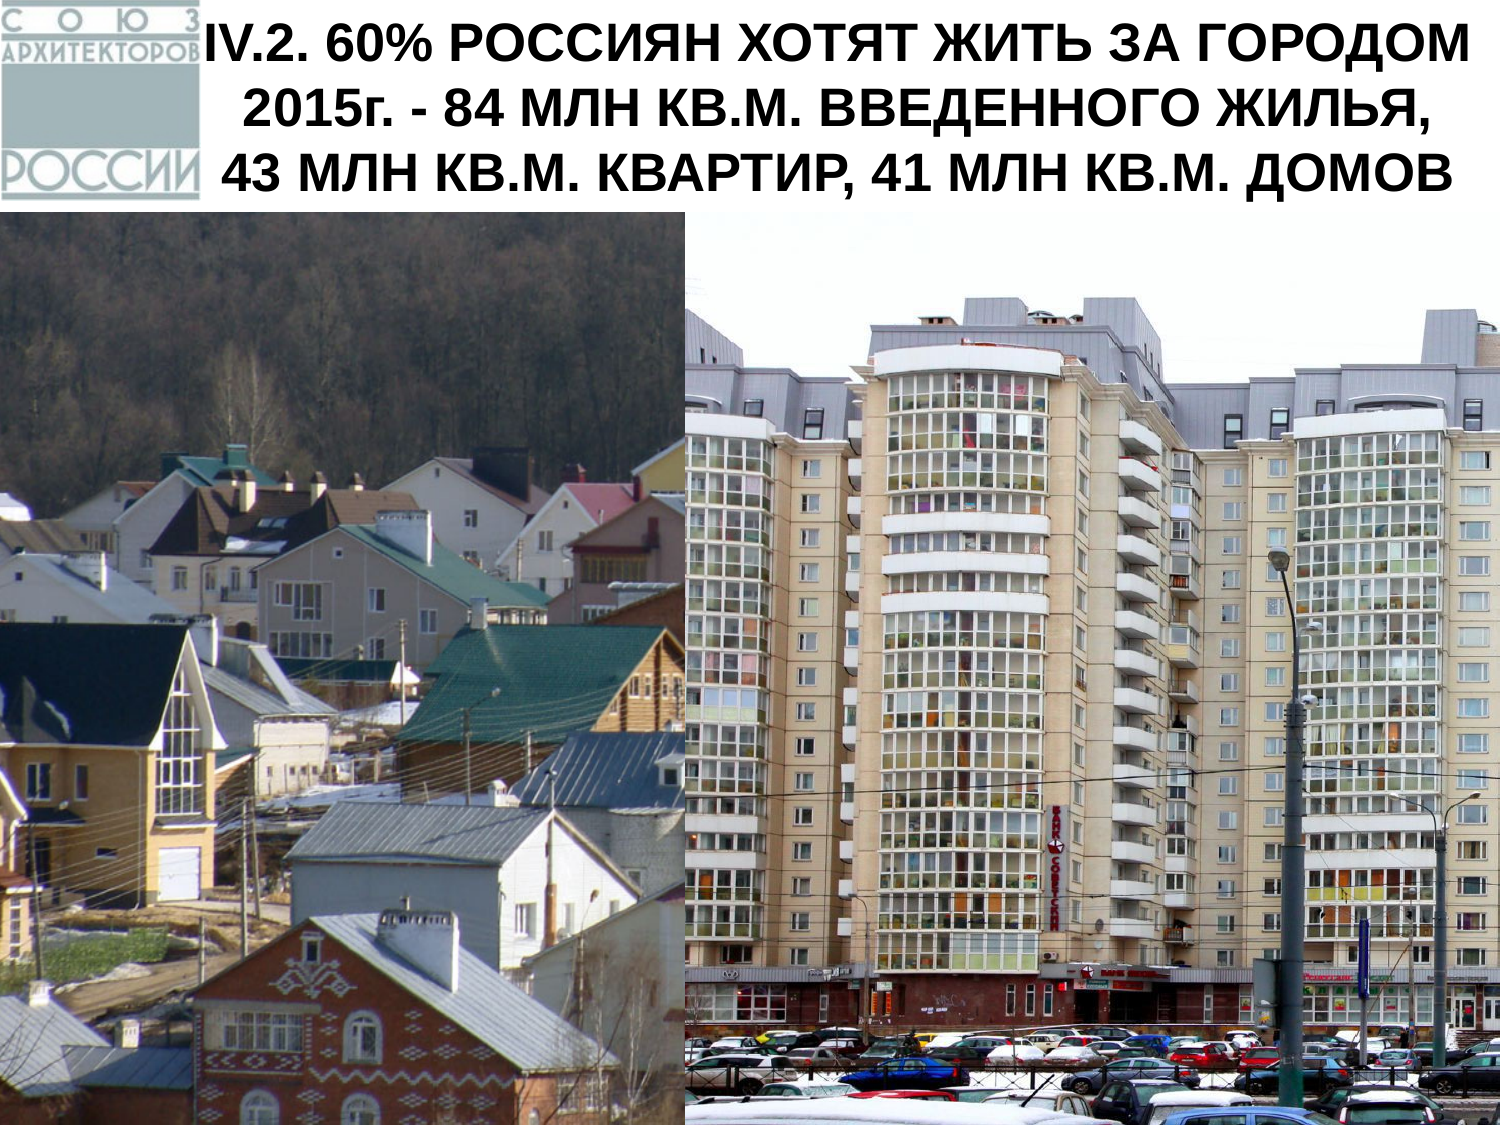

IV.2. 60% РОССИЯН ХОТЯТ ЖИТЬ ЗА ГОРОДОМ
2015г. - 84 МЛН КВ.М. ВВЕДЕННОГО ЖИЛЬЯ,
43 МЛН КВ.М. КВАРТИР, 41 МЛН КВ.М. ДОМОВ
Екатеринбург,
2016